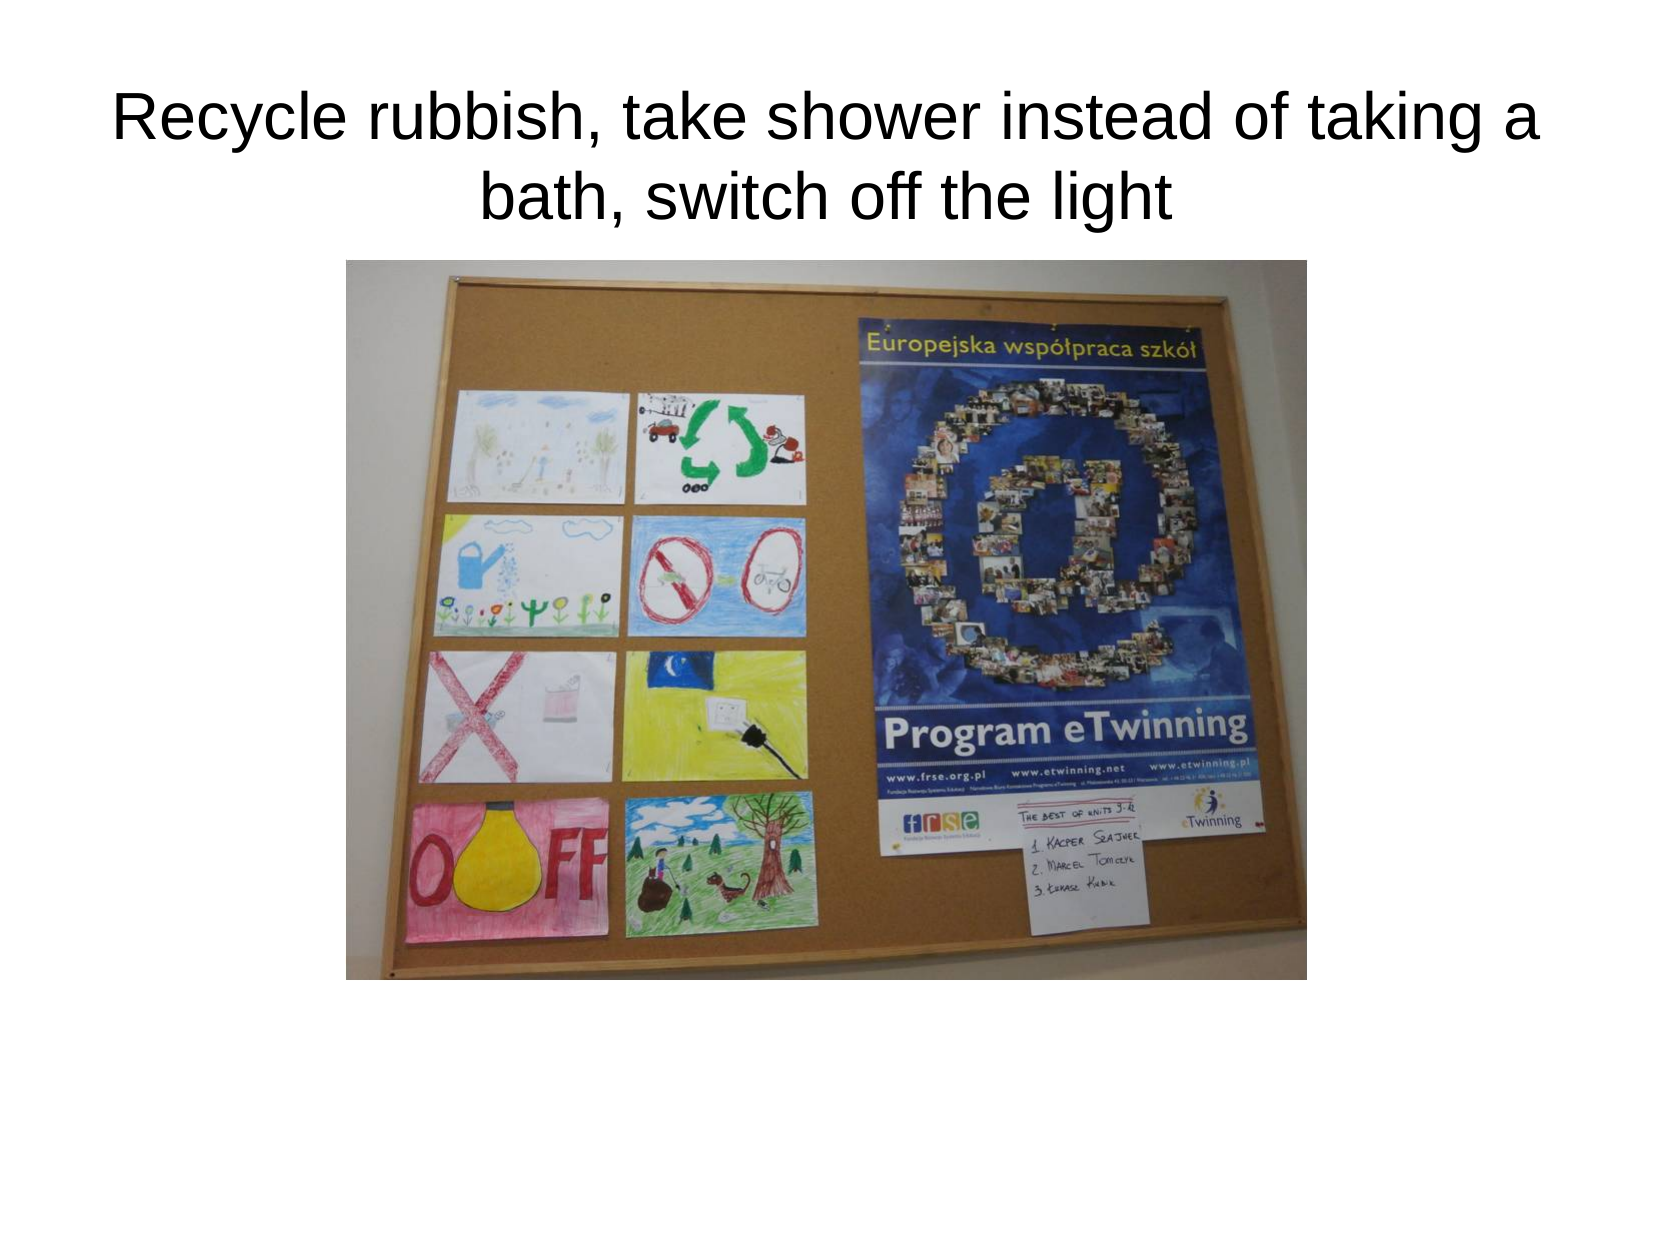

# Recycle rubbish, take shower instead of taking a bath, switch off the light